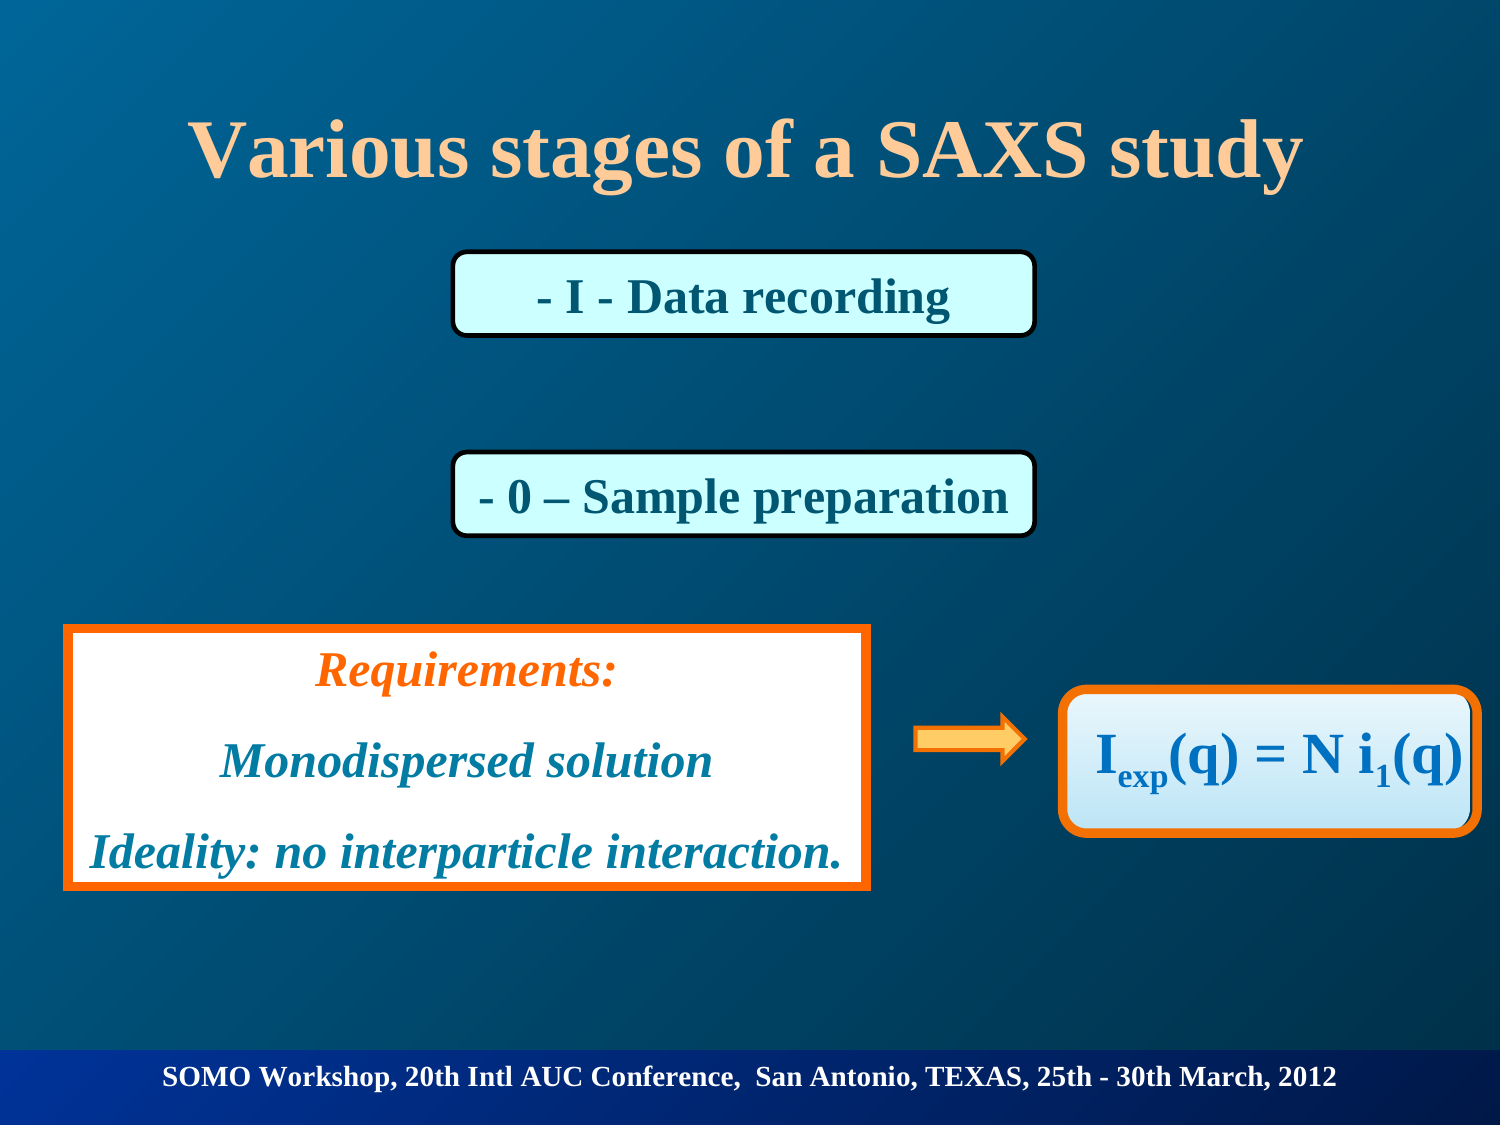

Various stages of a SAXS study
- I - Data recording
- 0 – Sample preparation
Requirements:
Monodispersed solution
Ideality: no interparticle interaction.
Iexp(q) = N i1(q)
SOMO Workshop, 20th Intl AUC Conference, San Antonio, TEXAS, 25th - 30th March, 2012